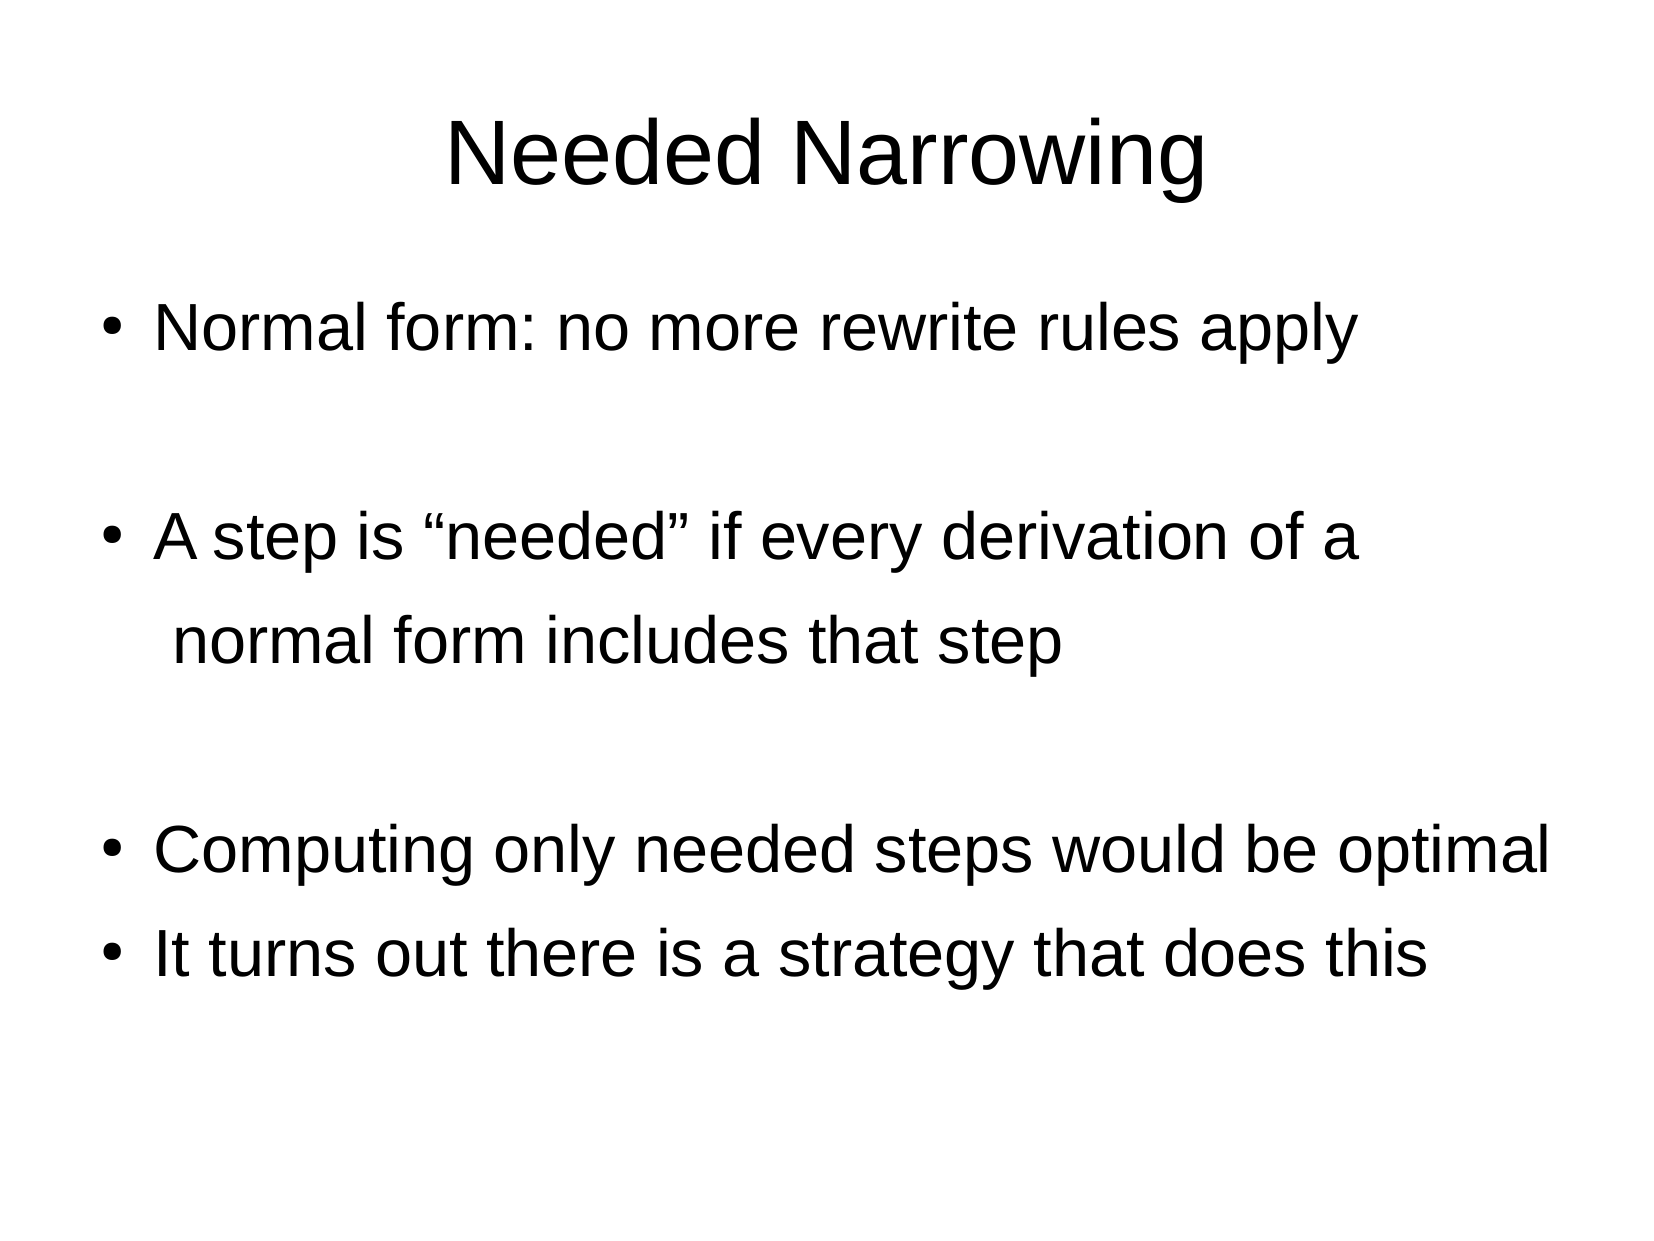

# Needed Narrowing
Normal form: no more rewrite rules apply
A step is “needed” if every derivation of a
 normal form includes that step
Computing only needed steps would be optimal
It turns out there is a strategy that does this